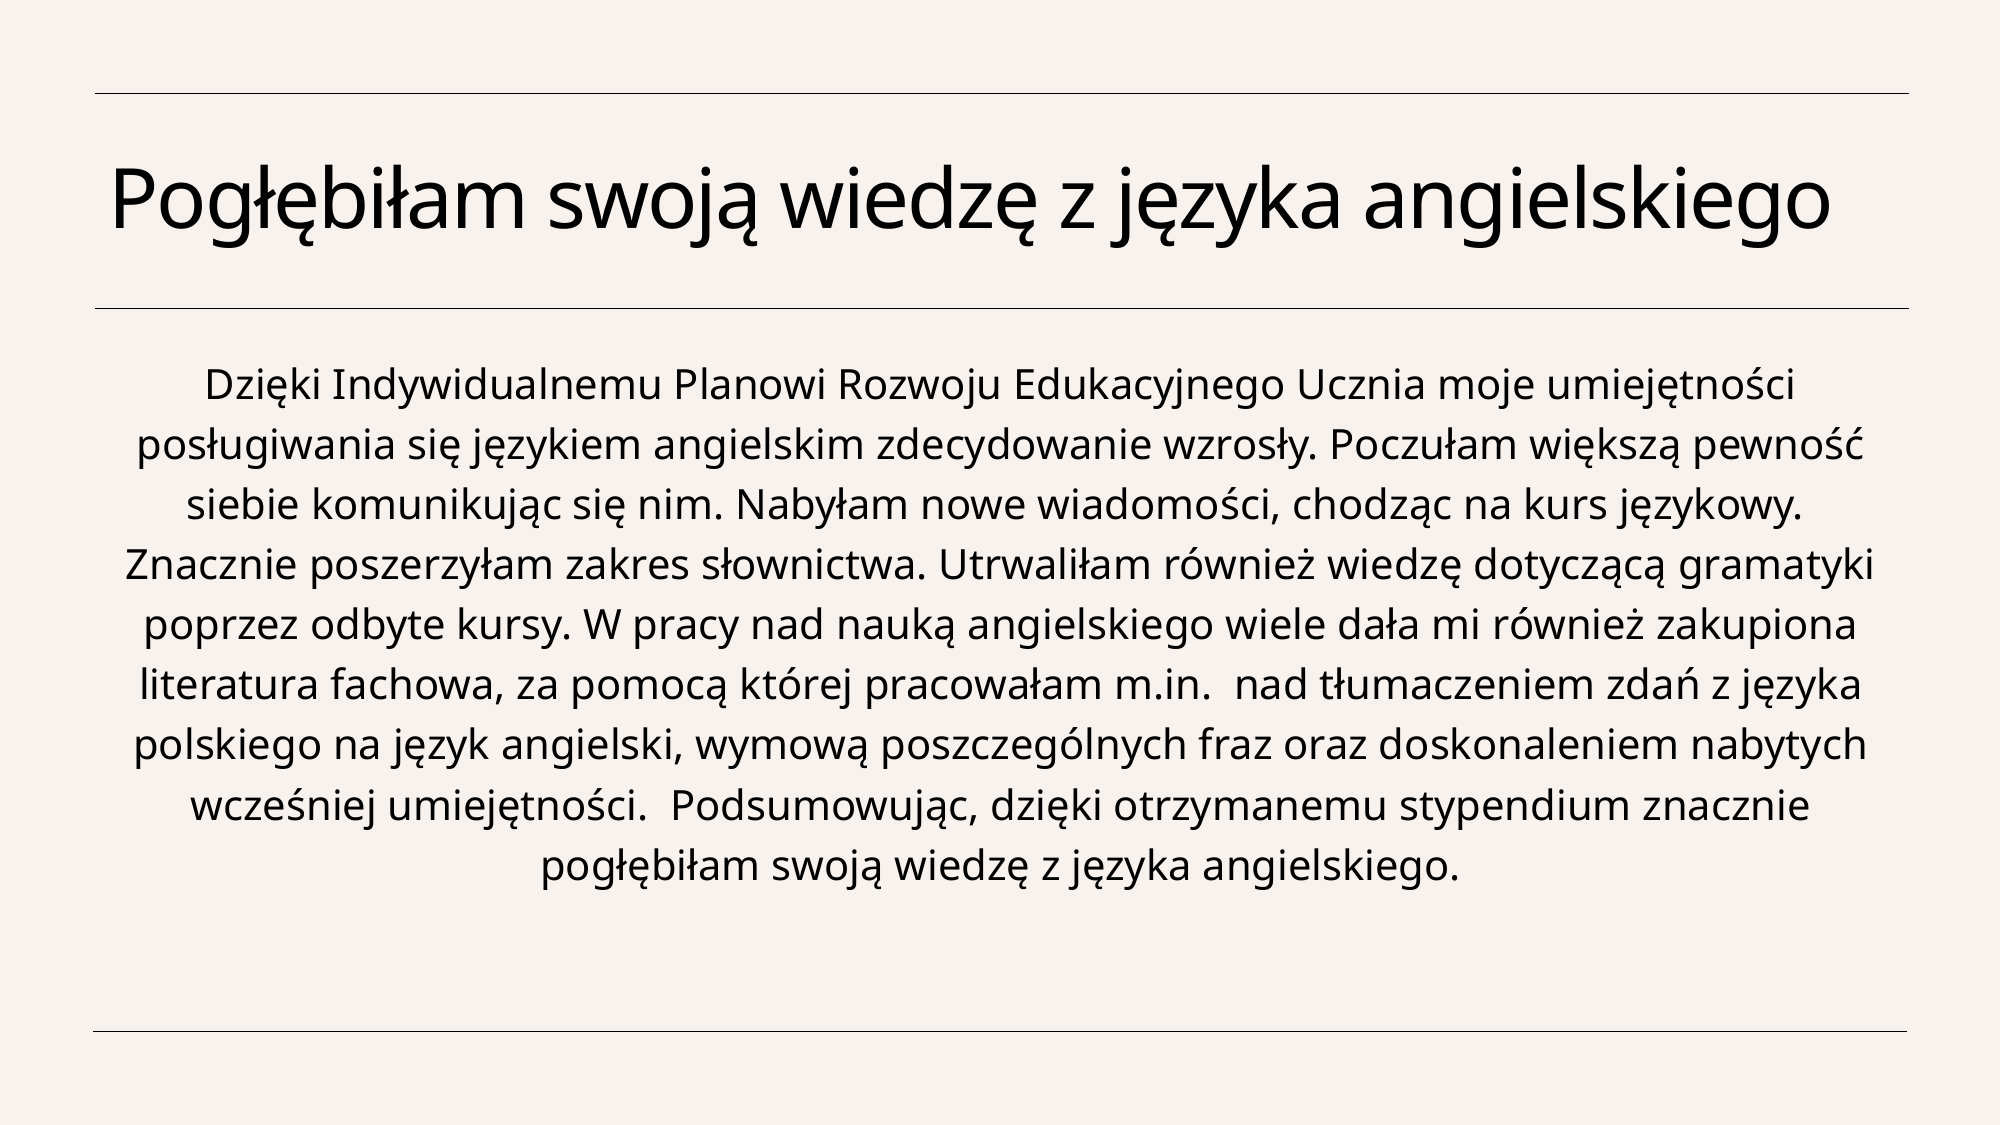

# Pogłębiłam swoją wiedzę z języka angielskiego
Dzięki Indywidualnemu Planowi Rozwoju Edukacyjnego Ucznia moje umiejętności posługiwania się językiem angielskim zdecydowanie wzrosły. Poczułam większą pewność siebie komunikując się nim. Nabyłam nowe wiadomości, chodząc na kurs językowy.  Znacznie poszerzyłam zakres słownictwa. Utrwaliłam również wiedzę dotyczącą gramatyki poprzez odbyte kursy. W pracy nad nauką angielskiego wiele dała mi również zakupiona literatura fachowa, za pomocą której pracowałam m.in.  nad tłumaczeniem zdań z języka polskiego na język angielski, wymową poszczególnych fraz oraz doskonaleniem nabytych wcześniej umiejętności.  Podsumowując, dzięki otrzymanemu stypendium znacznie pogłębiłam swoją wiedzę z języka angielskiego.